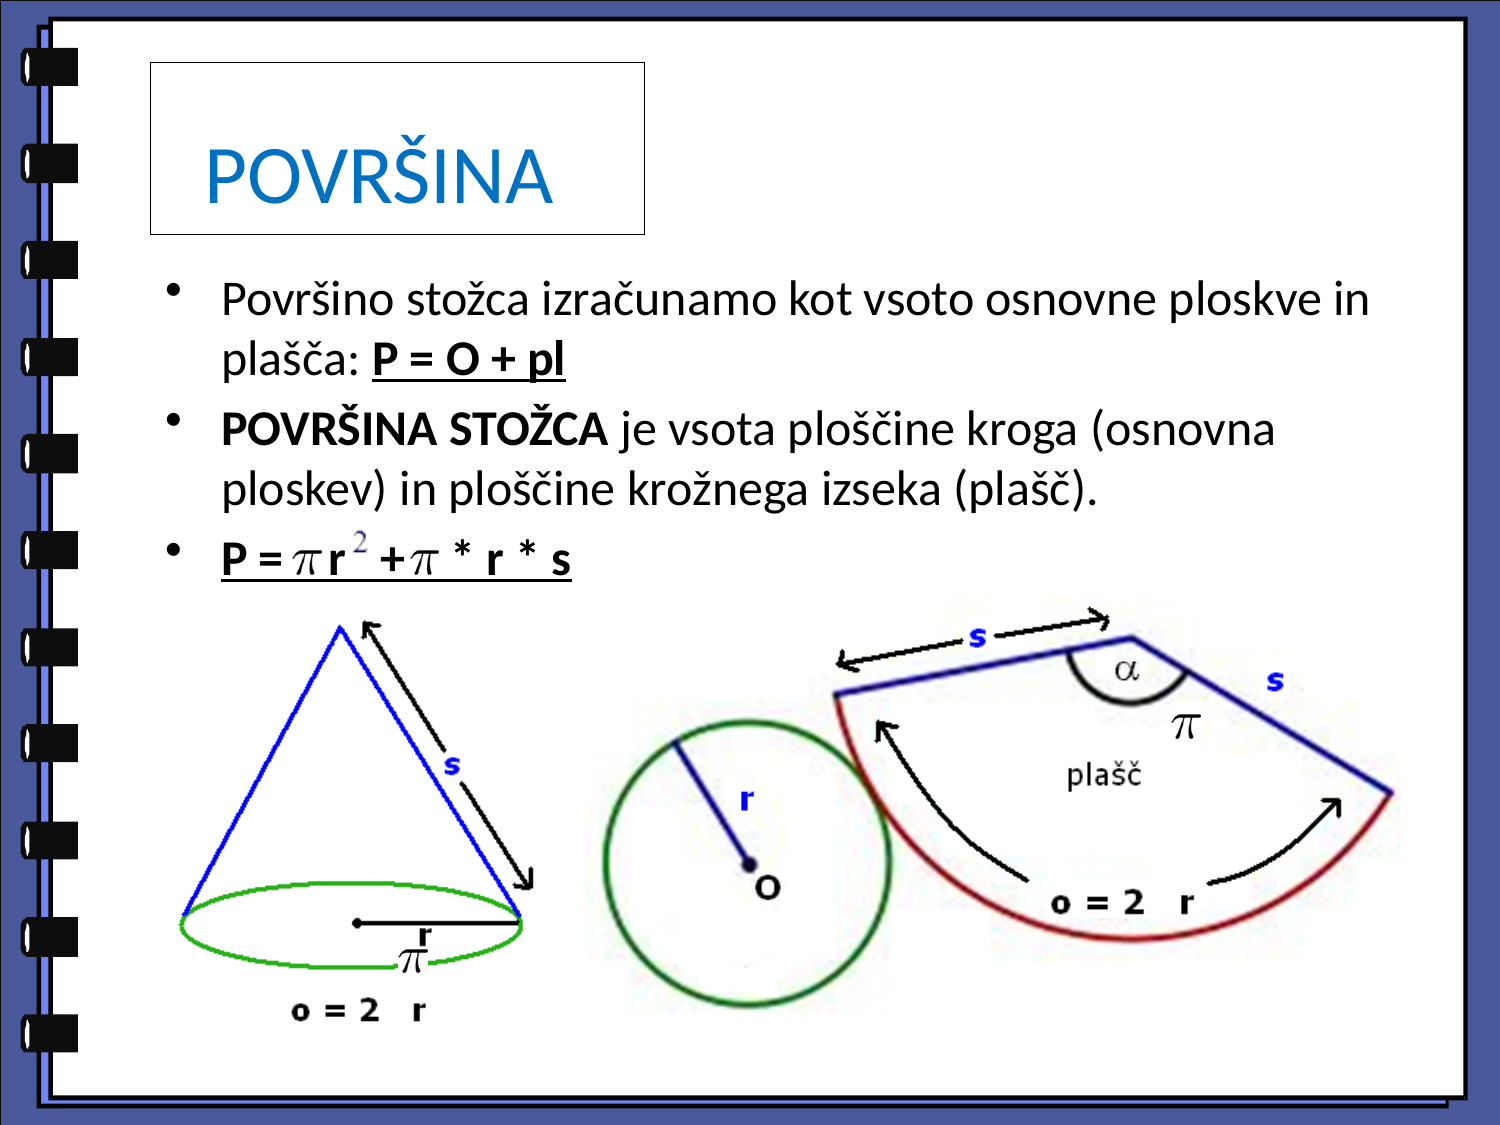

POVRŠINA
# Površino stožca izračunamo kot vsoto osnovne ploskve in plašča: P = O + pl
POVRŠINA STOŽCA je vsota ploščine kroga (osnovna ploskev) in ploščine krožnega izseka (plašč).
P = r + * r * s